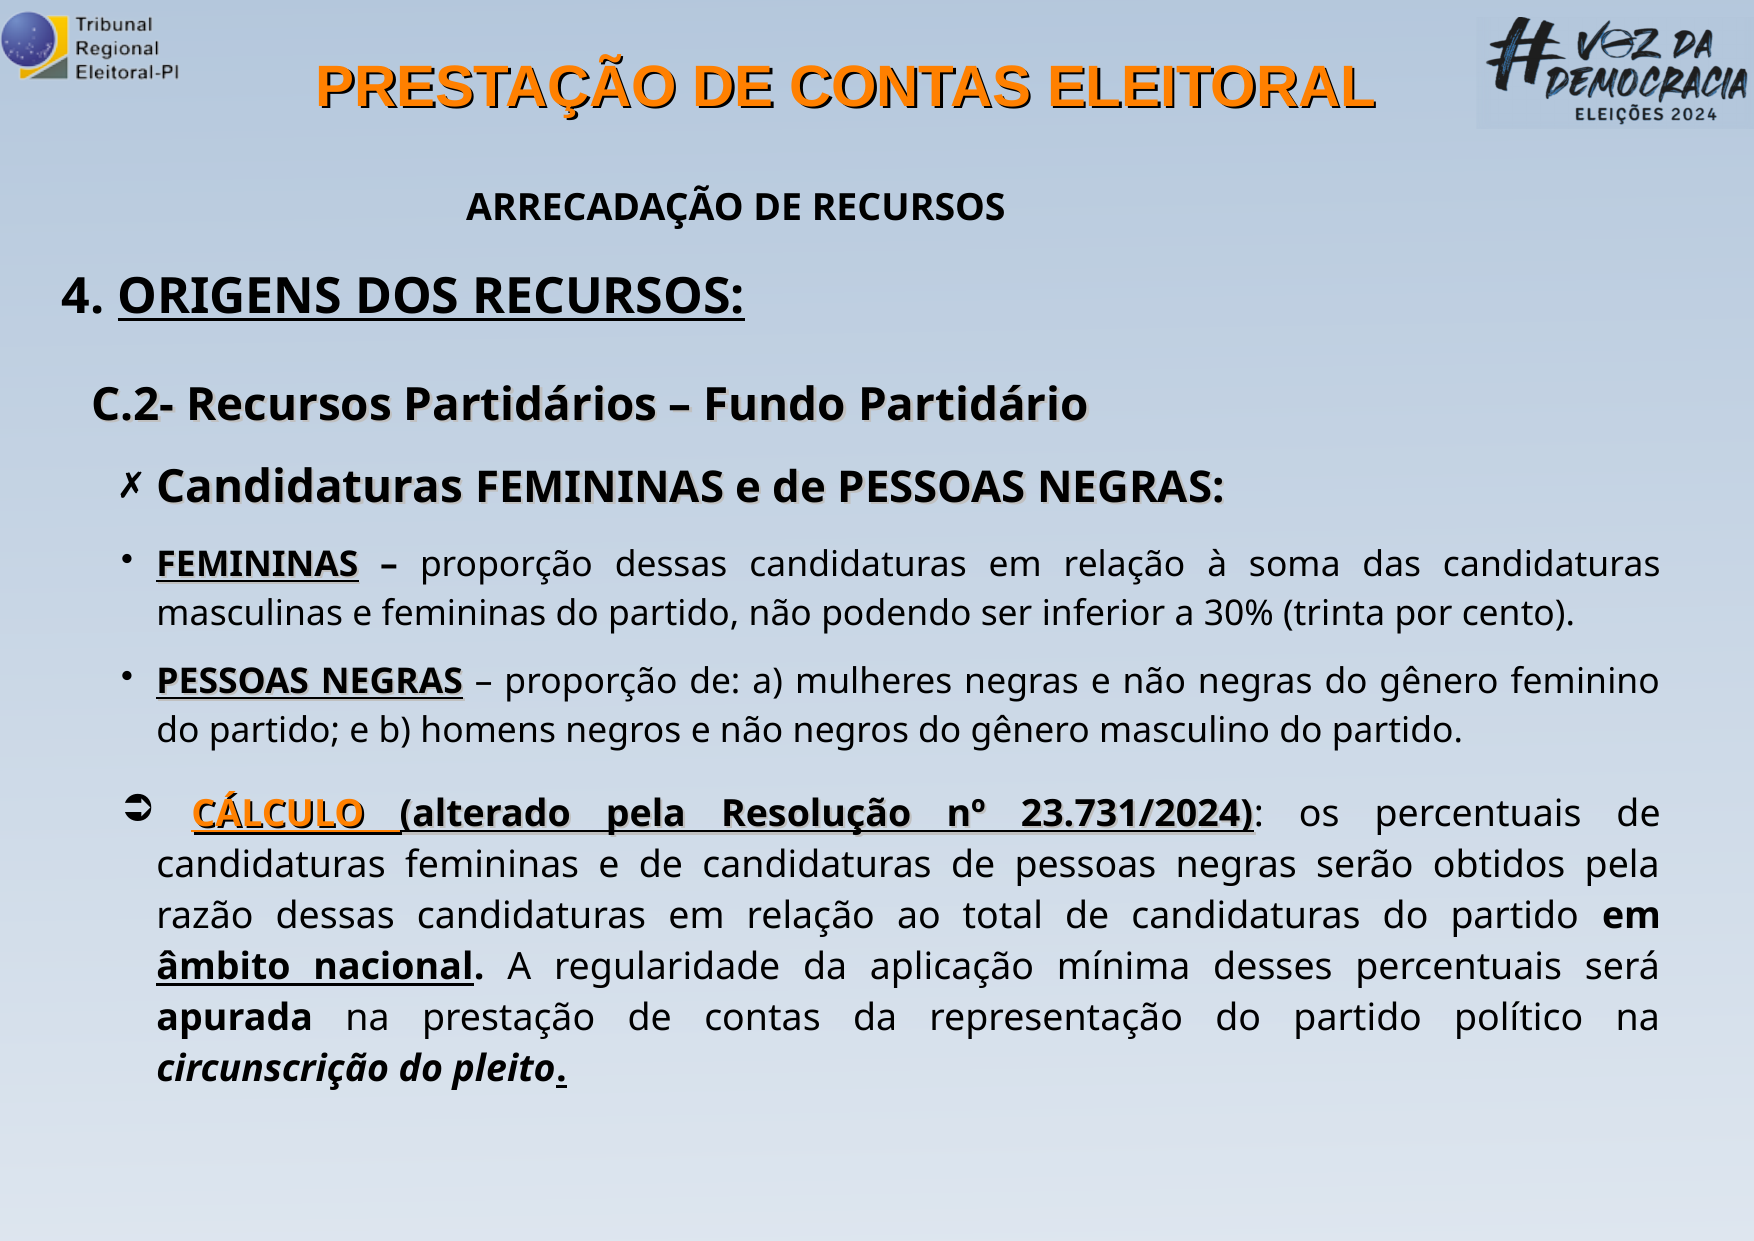

# PRESTAÇÃO DE CONTAS ELEITORAL
ARRECADAÇÃO DE RECURSOS
ORIGENS DOS RECURSOS:
C.2- Recursos Partidários – Fundo Partidário
Candidaturas FEMININAS e de PESSOAS NEGRAS:
FEMININAS – proporção dessas candidaturas em relação à soma das candidaturas masculinas e femininas do partido, não podendo ser inferior a 30% (trinta por cento).
PESSOAS NEGRAS – proporção de: a) mulheres negras e não negras do gênero feminino do partido; e b) homens negros e não negros do gênero masculino do partido.
 CÁLCULO (alterado pela Resolução nº 23.731/2024): os percentuais de candidaturas femininas e de candidaturas de pessoas negras serão obtidos pela razão dessas candidaturas em relação ao total de candidaturas do partido em âmbito nacional. A regularidade da aplicação mínima desses percentuais será apurada na prestação de contas da representação do partido político na circunscrição do pleito.